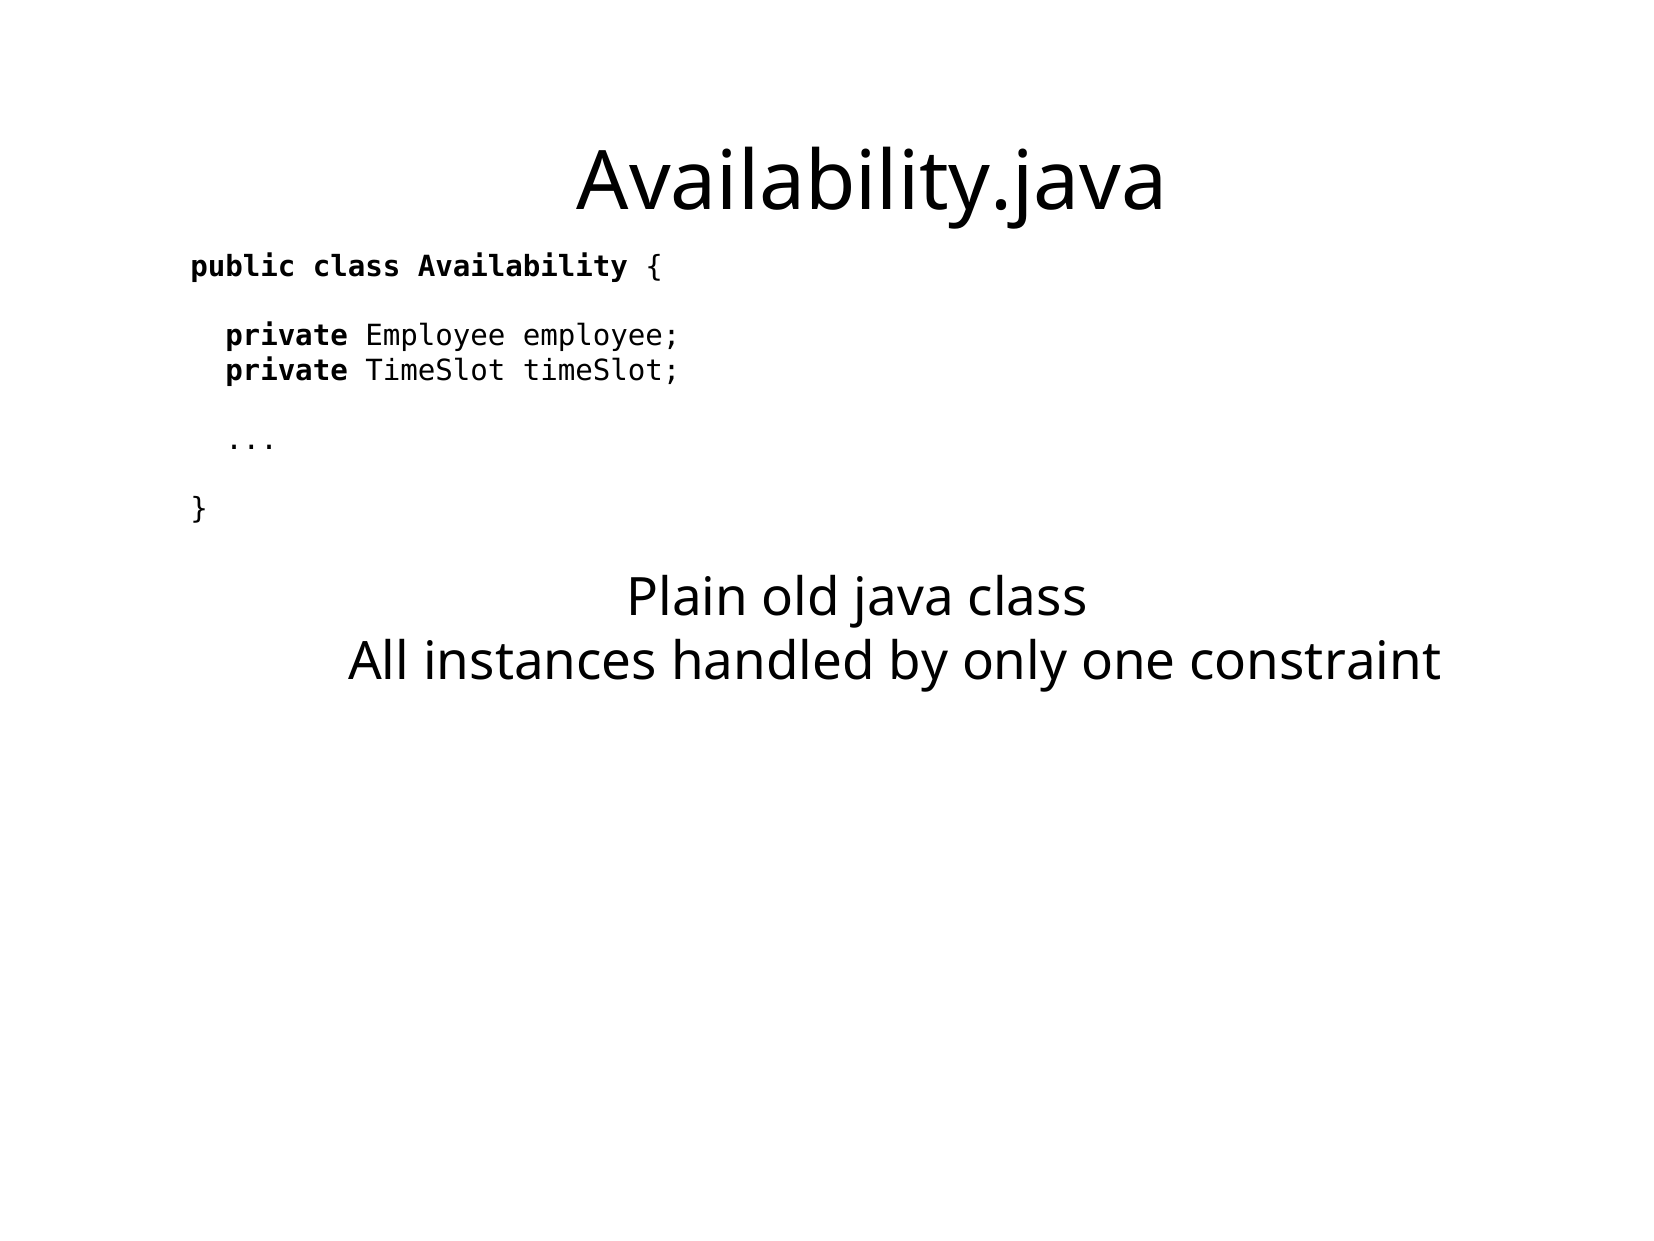

Availability.java
public class Availability {
 private Employee employee;
 private TimeSlot timeSlot;
 ...
}
Plain old java class
All instances handled by only one constraint